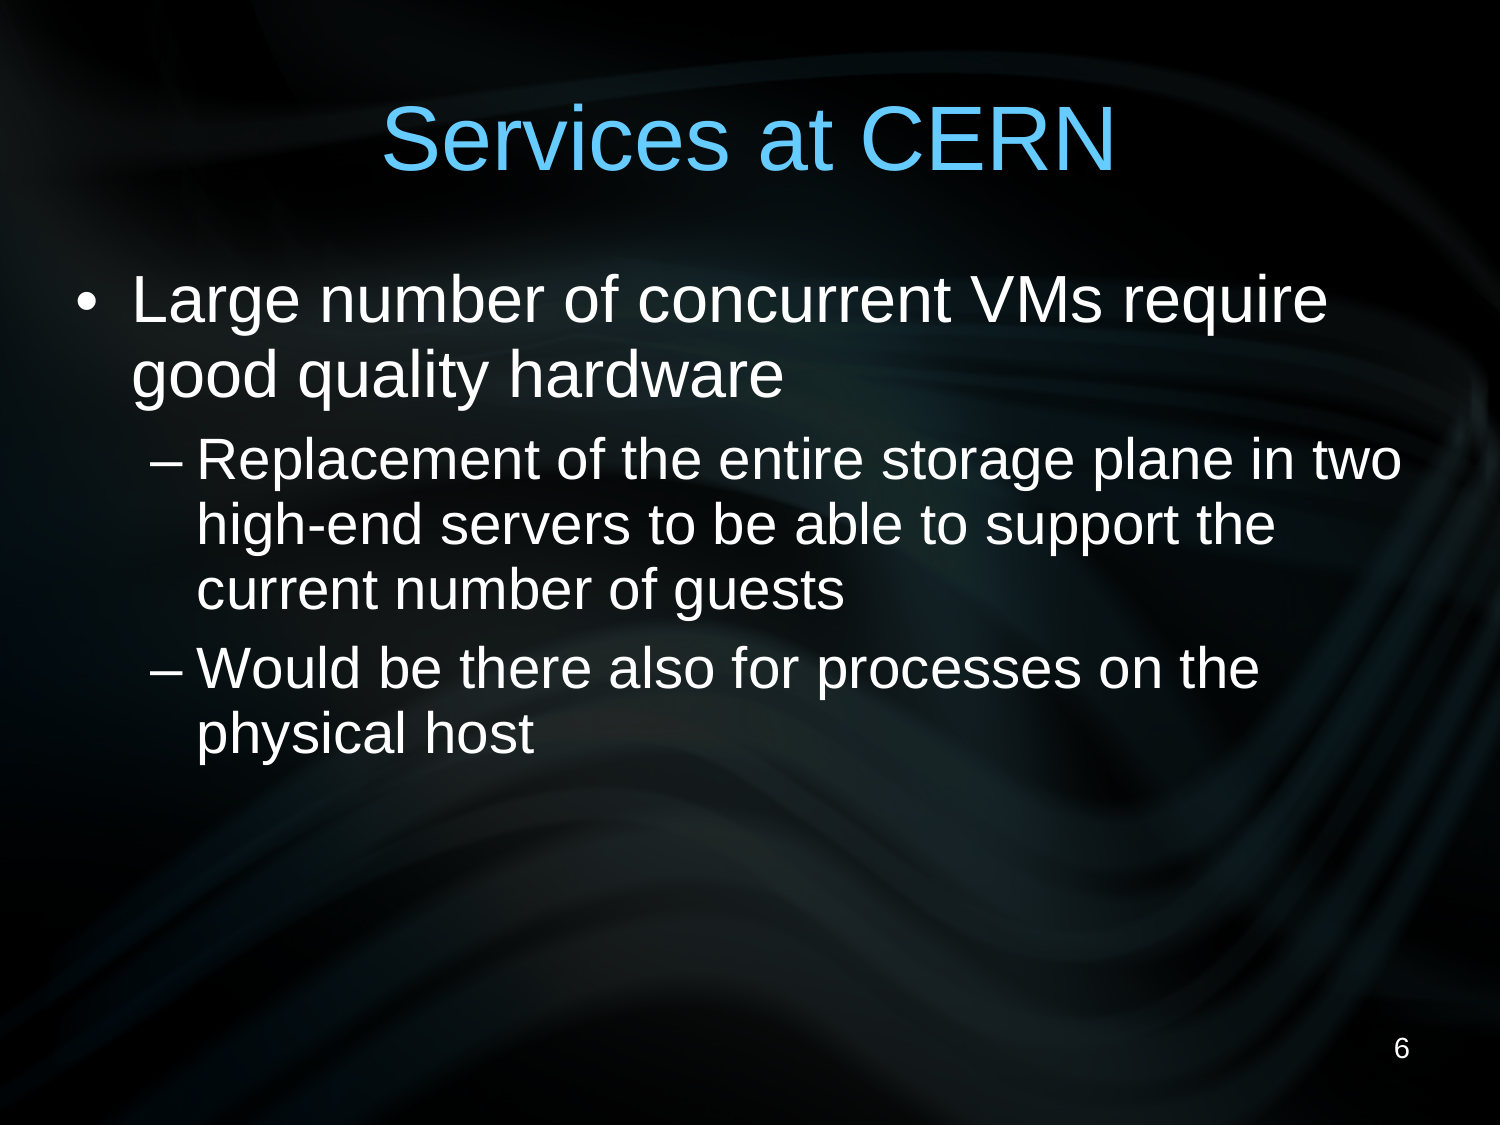

# Services at CERN
Large number of concurrent VMs require good quality hardware
Replacement of the entire storage plane in two high-end servers to be able to support the current number of guests
Would be there also for processes on the physical host
6